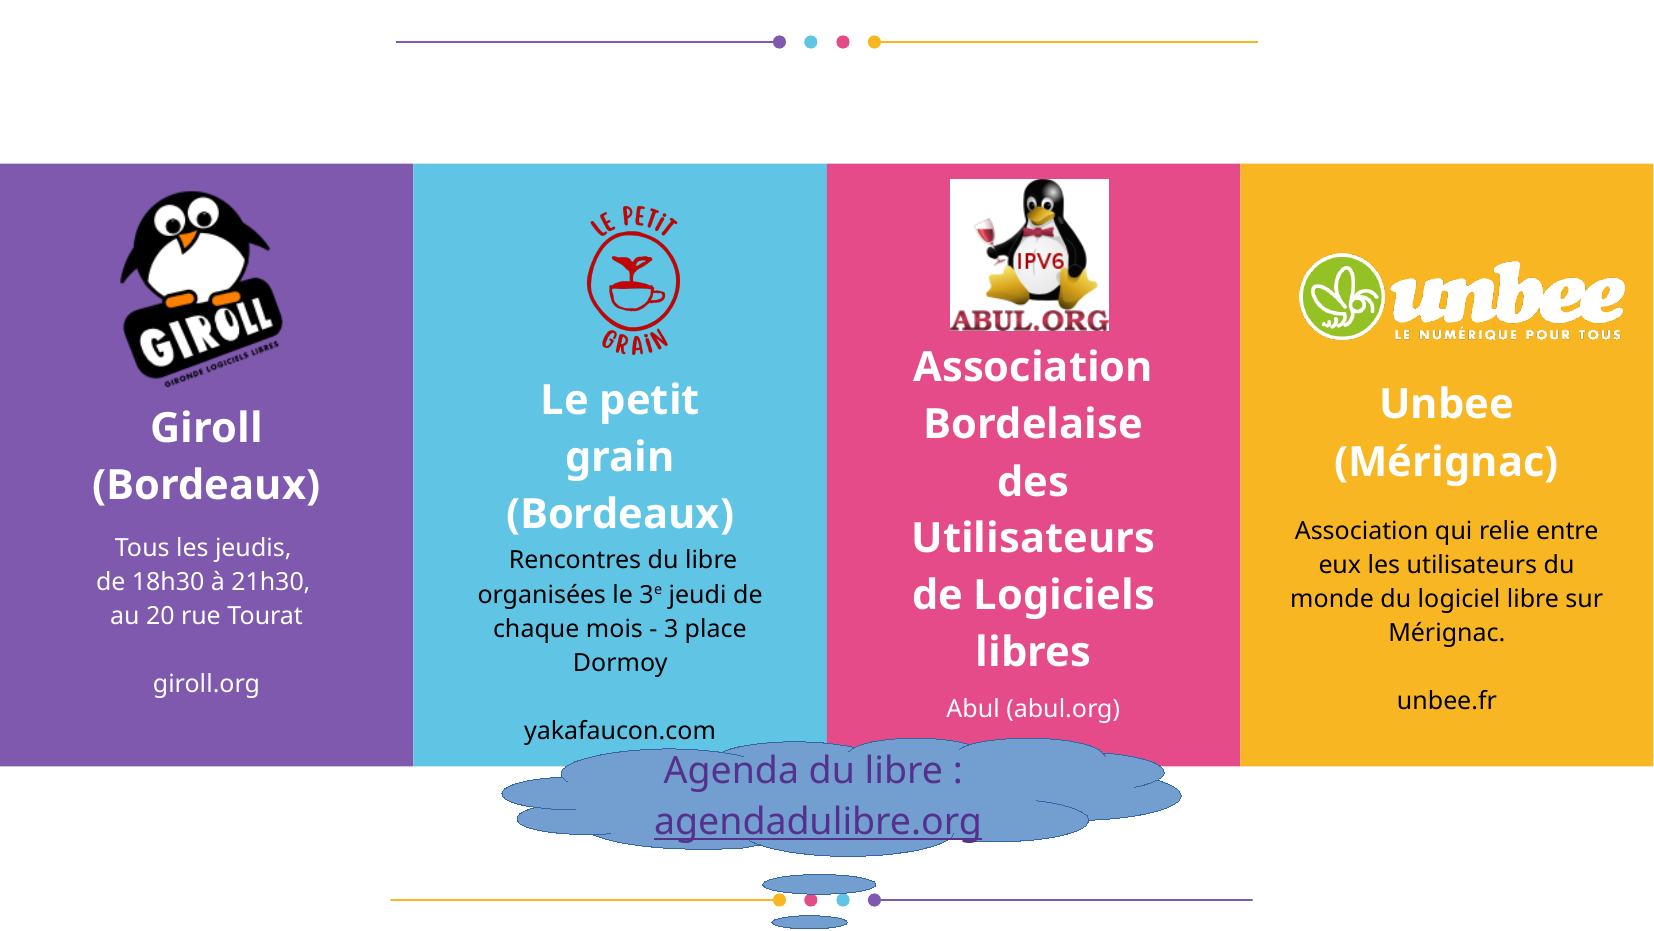

Association Bordelaise des Utilisateurs de Logiciels libres
Le petit grain (Bordeaux)
Unbee (Mérignac)
Giroll (Bordeaux)
# Tous les jeudis, de 18h30 à 21h30, au 20 rue Tourat giroll.org
Association qui relie entre eux les utilisateurs du monde du logiciel libre sur Mérignac.
unbee.fr
 Rencontres du libre organisées le 3e jeudi de chaque mois - 3 place Dormoy
yakafaucon.com
Abul (abul.org)
Agenda du libre :
agendadulibre.org